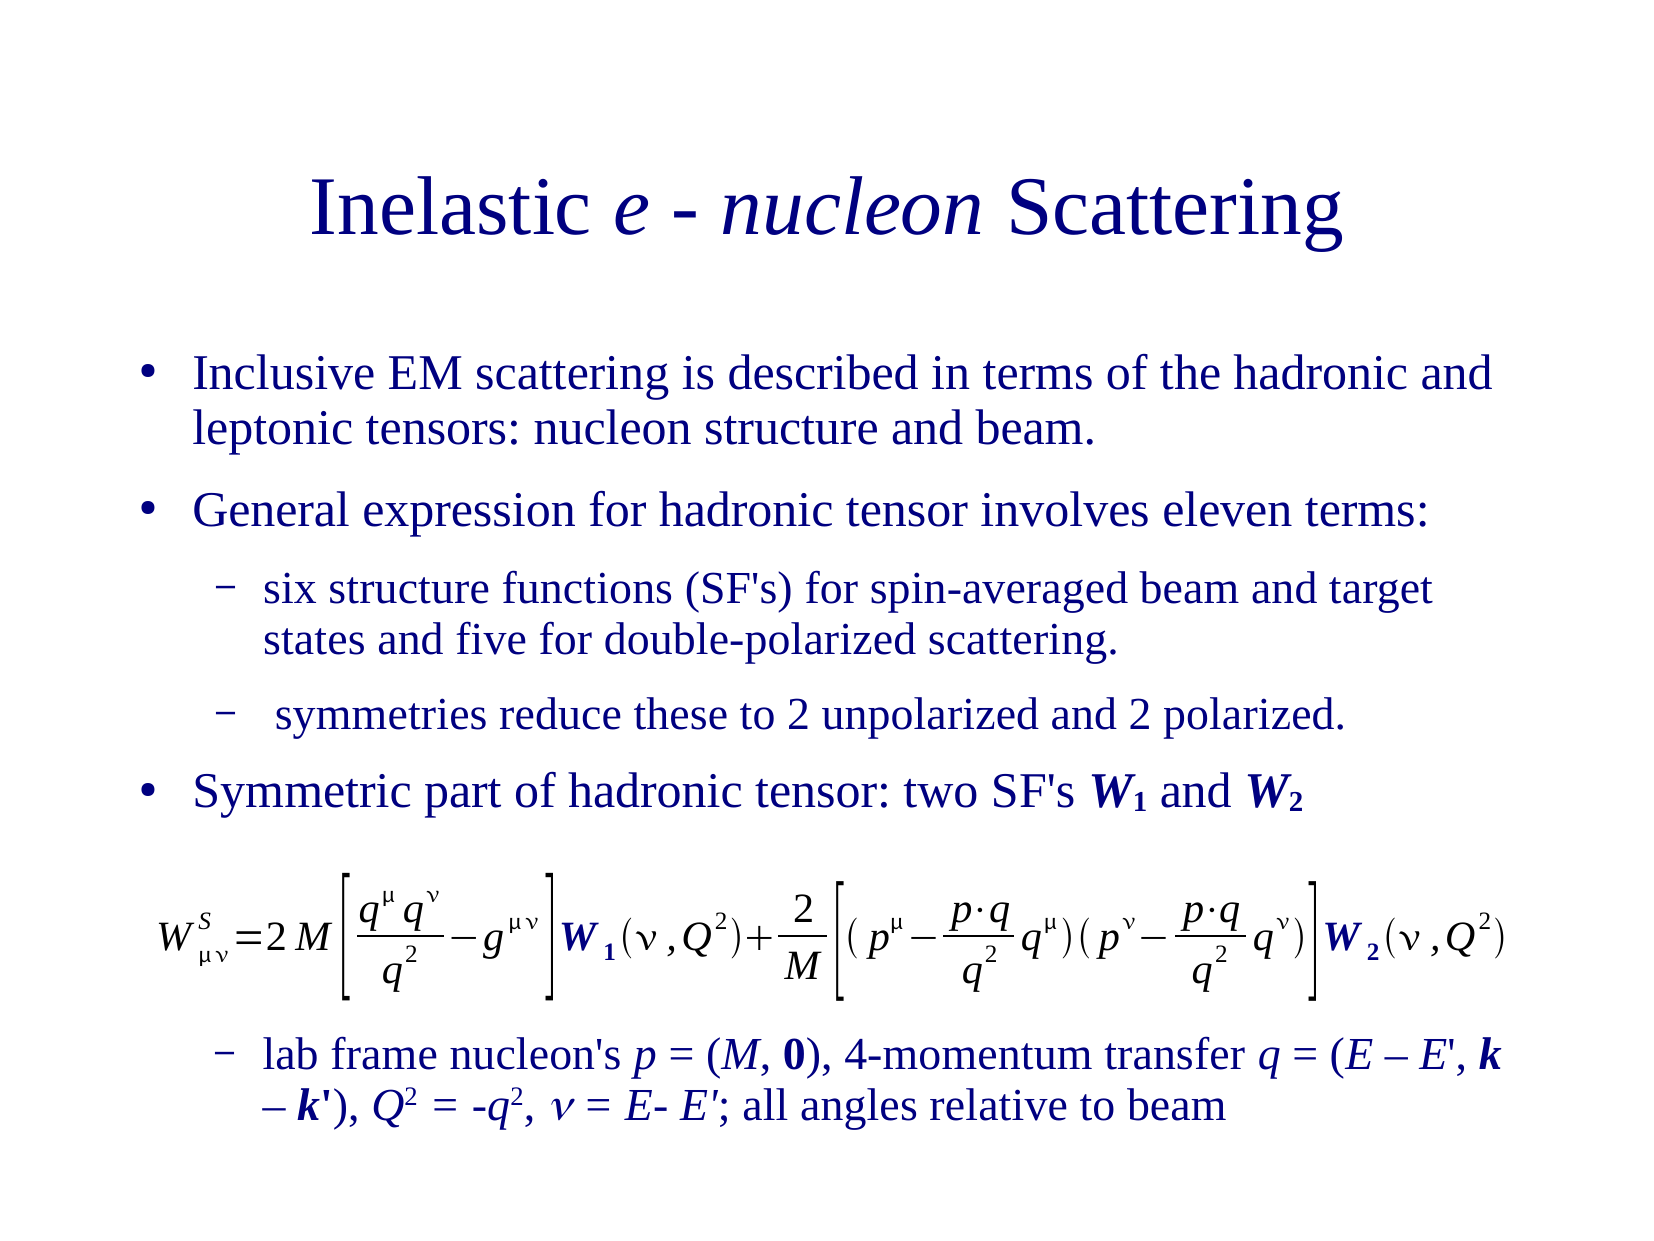

# Inelastic e - nucleon Scattering
Inclusive EM scattering is described in terms of the hadronic and leptonic tensors: nucleon structure and beam.
General expression for hadronic tensor involves eleven terms:
six structure functions (SF's) for spin-averaged beam and target states and five for double-polarized scattering.
 symmetries reduce these to 2 unpolarized and 2 polarized.
Symmetric part of hadronic tensor: two SF's W1 and W2
lab frame nucleon's p = (M, 0), 4-momentum transfer q = (E – E', k – k'), Q2 = -q2,  = E- E'; all angles relative to beam